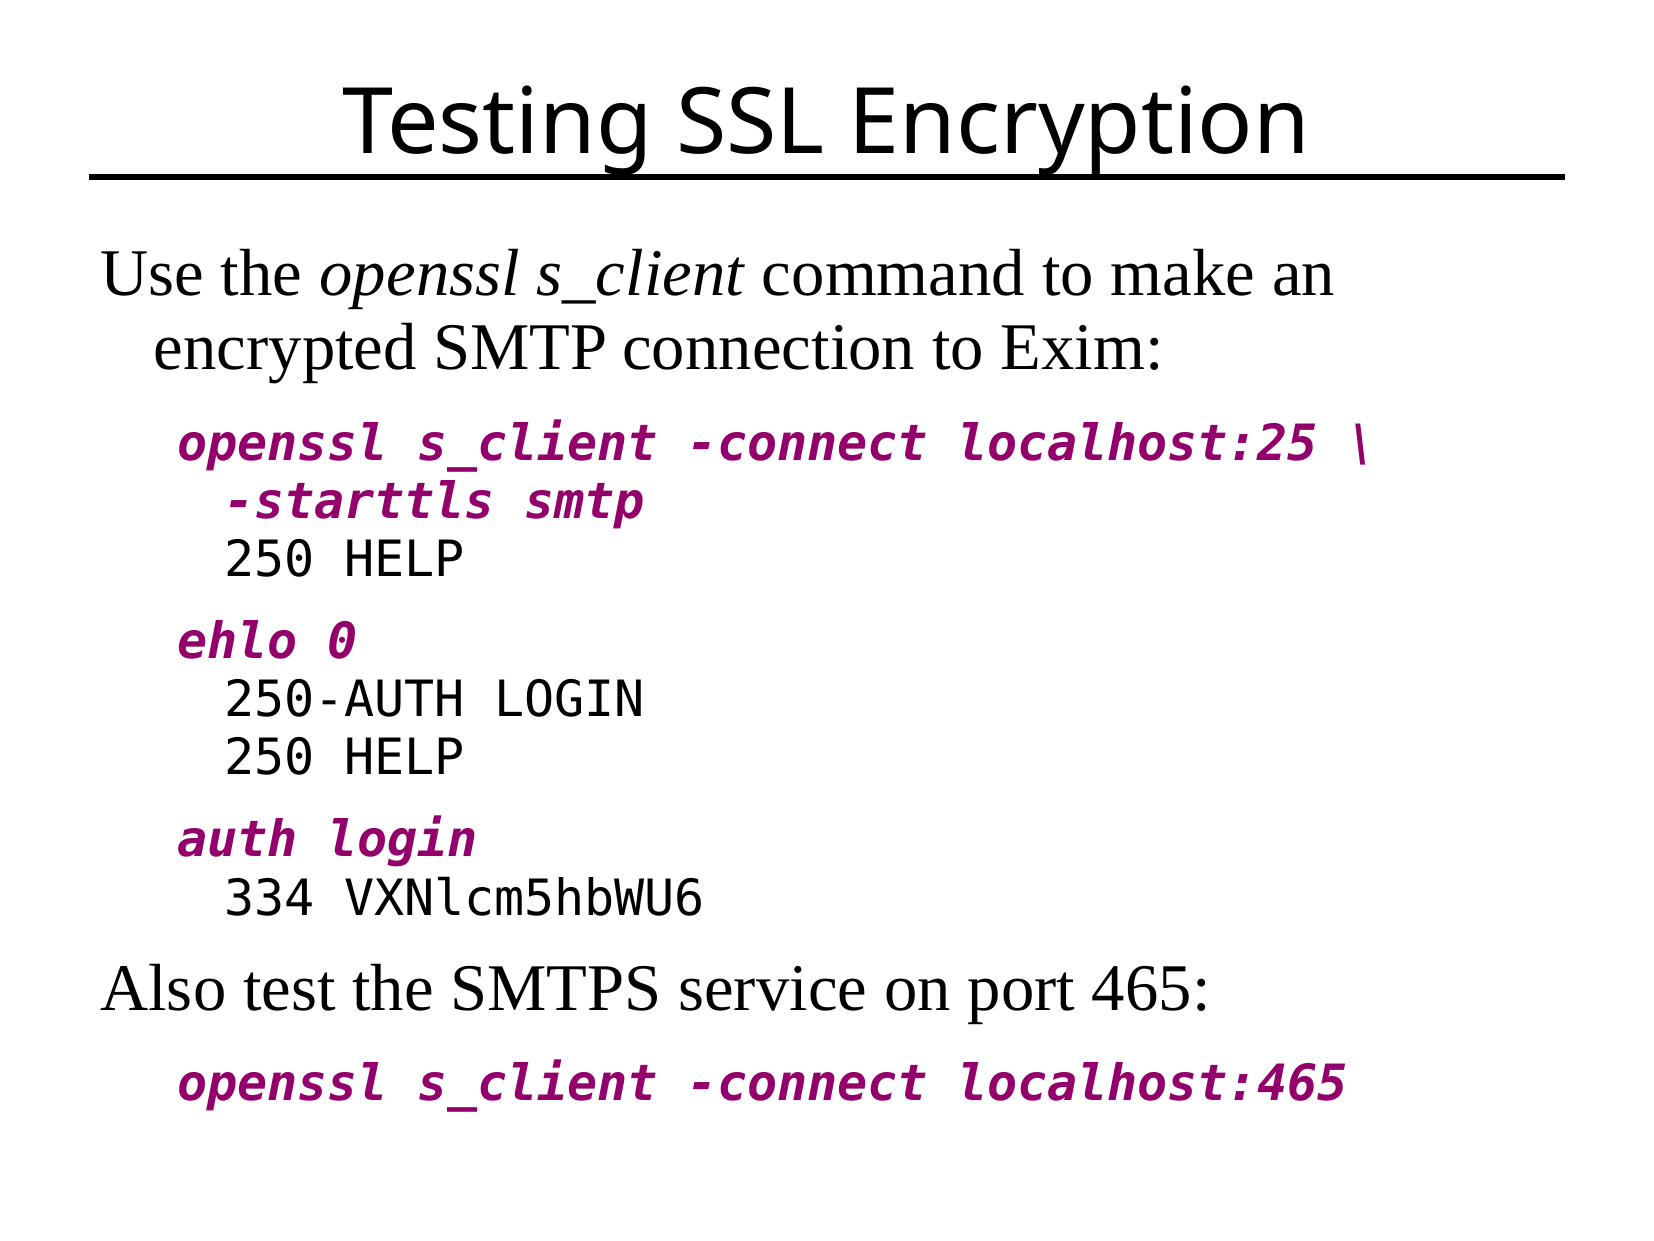

# Testing SSL Encryption
Use the openssl s_client command to make an encrypted SMTP connection to Exim:
openssl s_client -connect localhost:25 \
-starttls smtp
250 HELP
ehlo 0
250-AUTH LOGIN
250 HELP
auth login
334 VXNlcm5hbWU6
Also test the SMTPS service on port 465:
openssl s_client -connect localhost:465